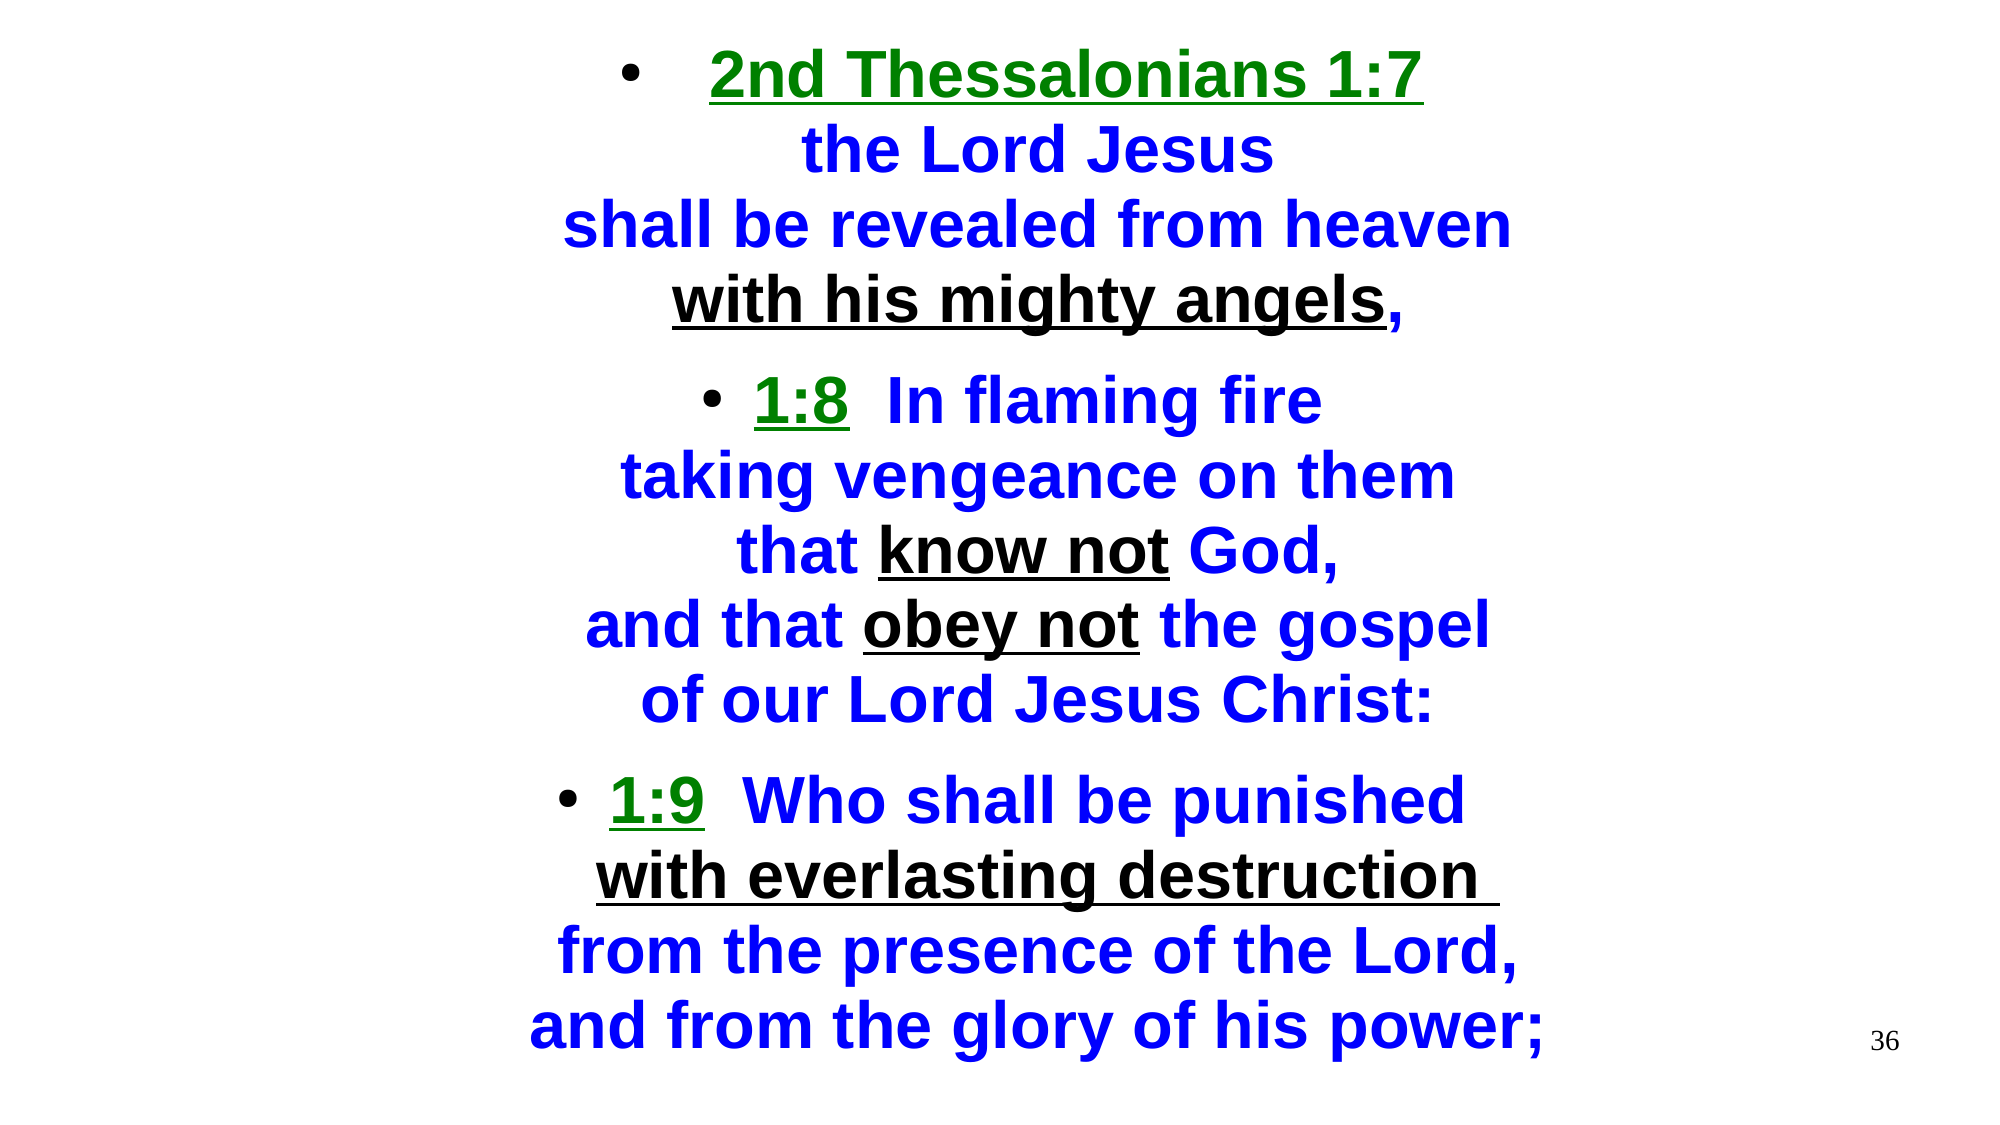

# 2nd Thessalonians 1:7 the Lord Jesus shall be revealed from heaven with his mighty angels,
1:8  In flaming fire
taking vengeance on them
that know not God,
and that obey not the gospel
of our Lord Jesus Christ:
1:9  Who shall be punished
with everlasting destruction
from the presence of the Lord,
and from the glory of his power;
36